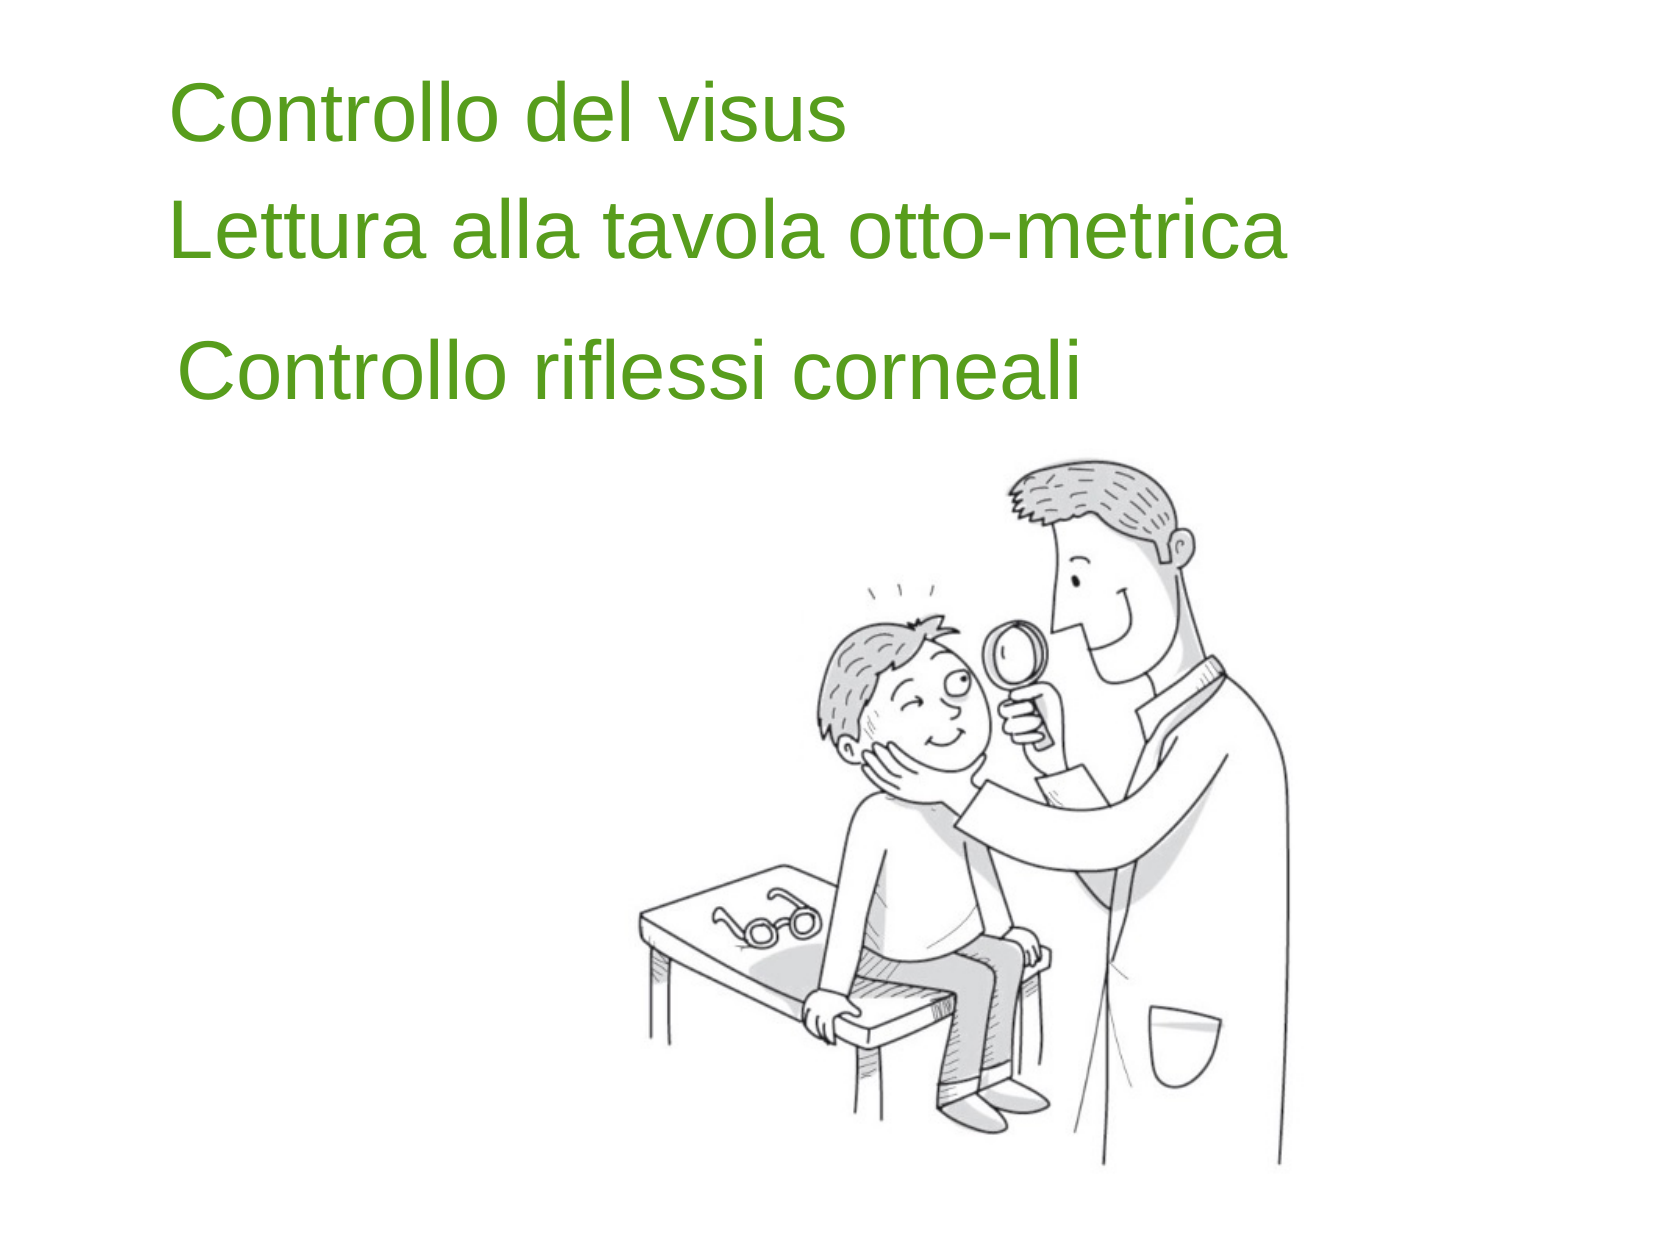

Controllo del visus
Lettura alla tavola otto-metrica
Controllo riflessi corneali